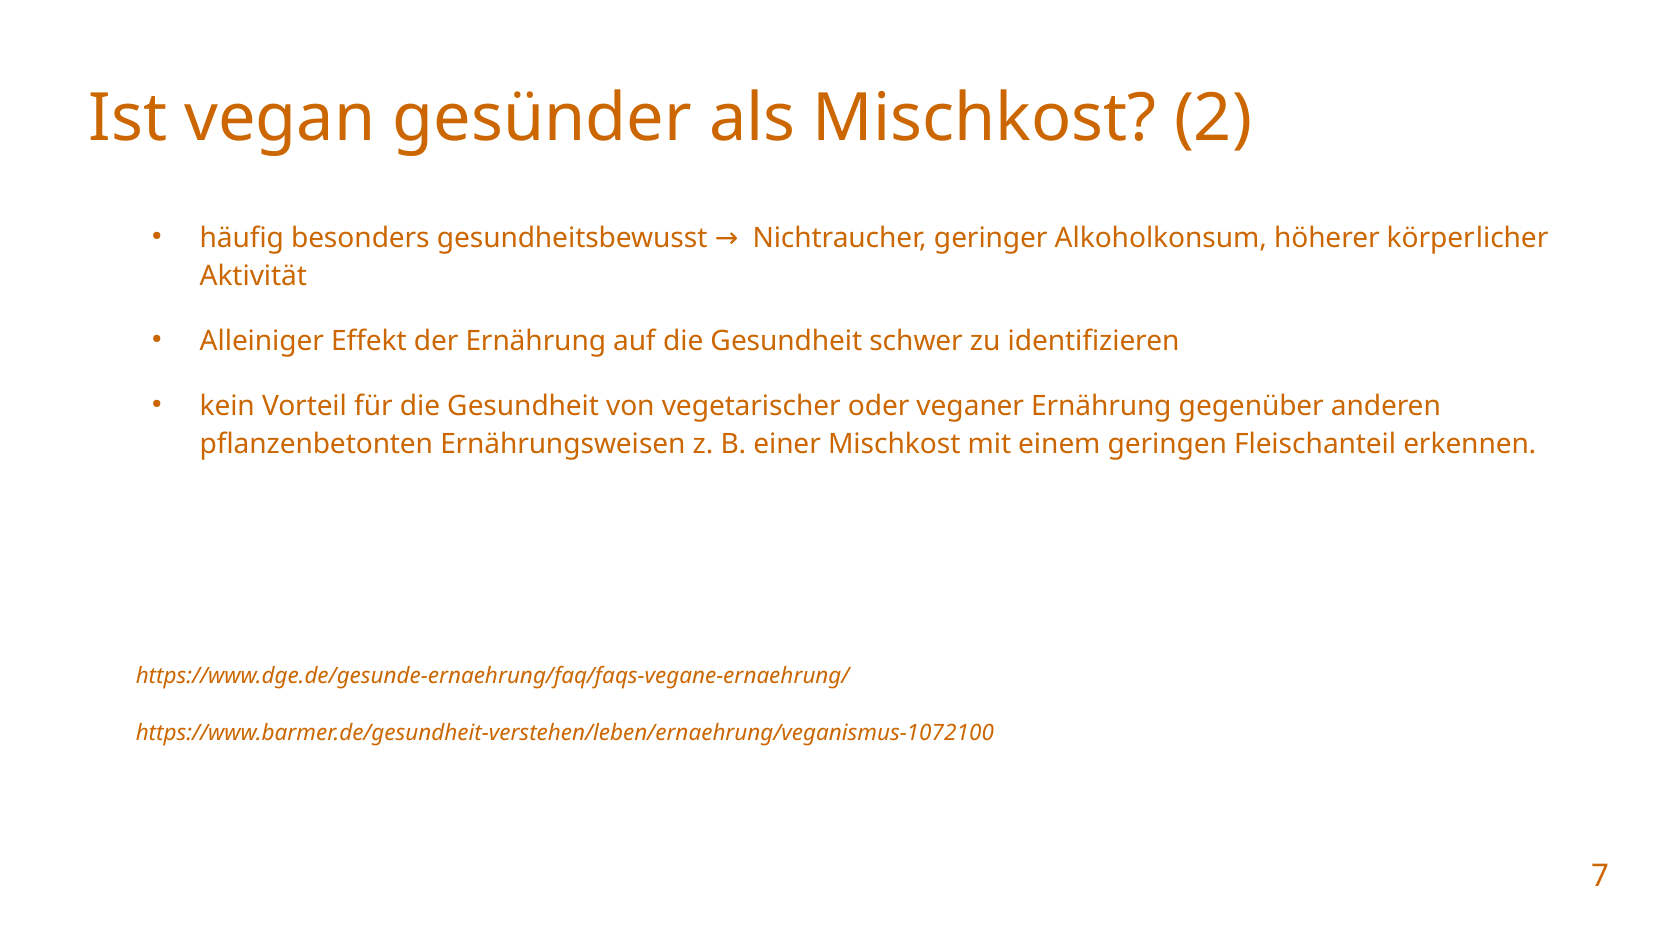

# Ist vegan gesünder als Mischkost? (2)
häufig besonders gesundheitsbewusst → Nichtraucher, geringer Alkoholkonsum, höherer körper­licher Aktivität
Alleiniger Effekt der Ernährung auf die Gesundheit schwer zu identifizieren
kein Vorteil für die Gesundheit von vegetarischer oder veganer Ernährung gegenüber anderen pflanzenbetonten Ernährungsweisen z. B. einer Mischkost mit einem geringen Fleischanteil erkennen.
https://www.dge.de/gesunde-ernaehrung/faq/faqs-vegane-ernaehrung/
https://www.barmer.de/gesundheit-verstehen/leben/ernaehrung/veganismus-1072100